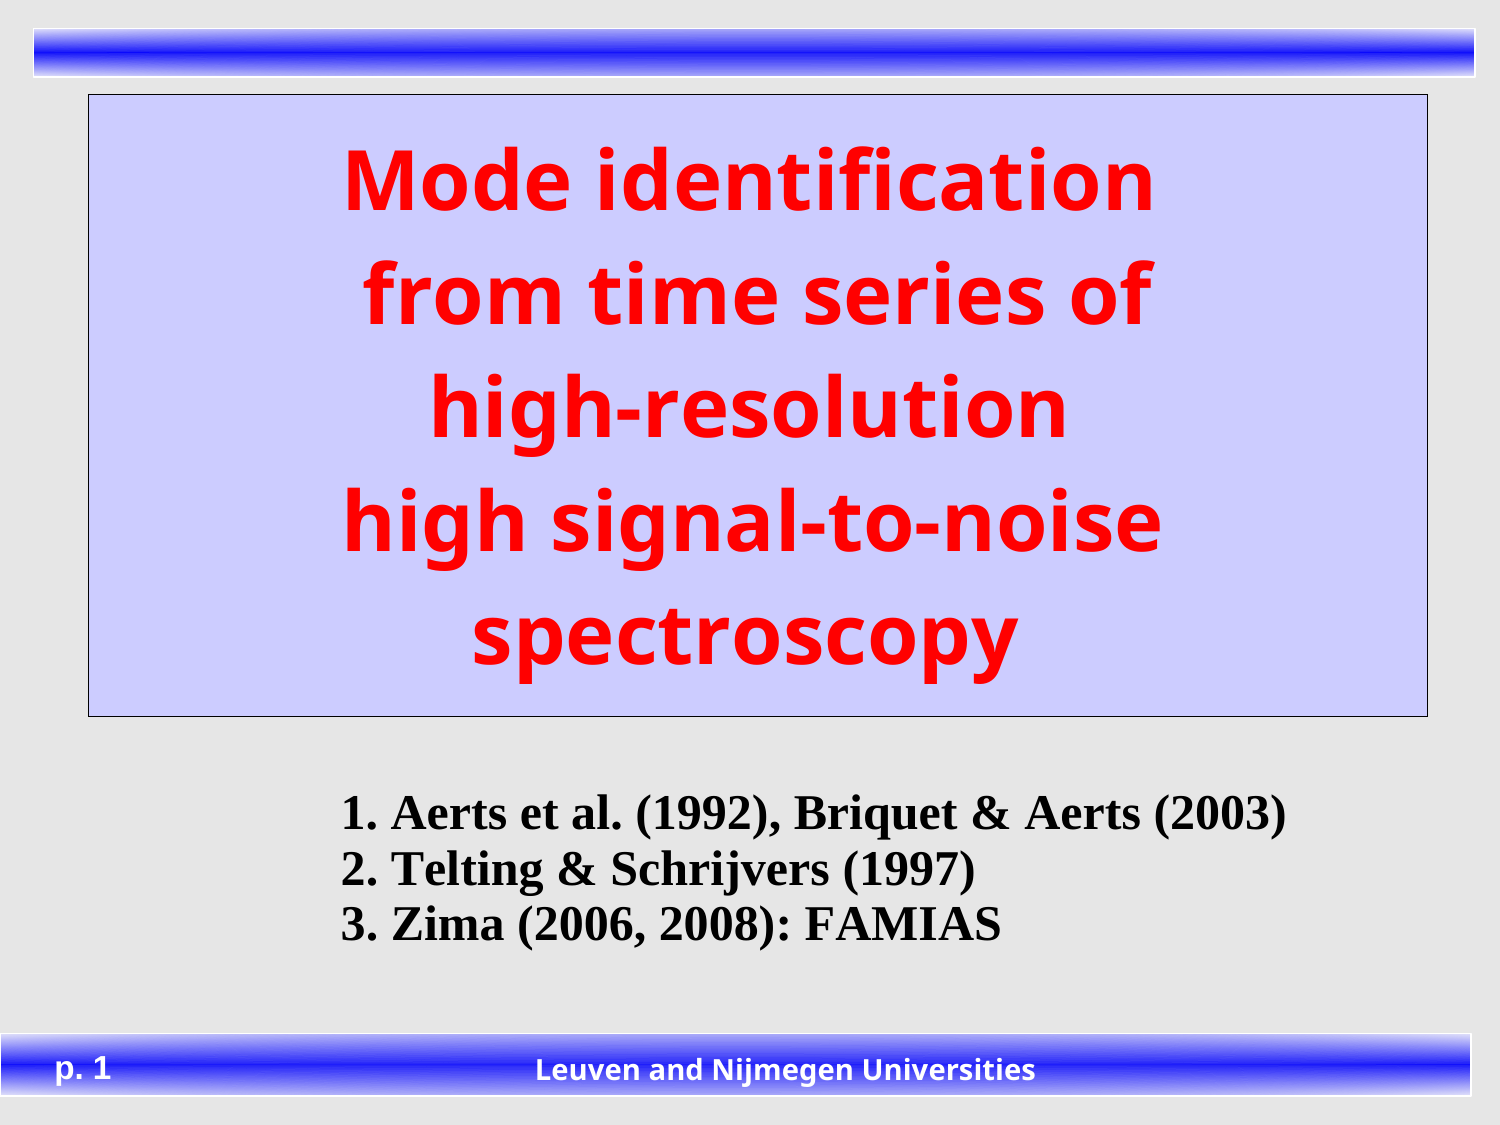

#
Mode identification
 from time series of
 high-resolution
high signal-to-noise
 spectroscopy
 1. Aerts et al. (1992), Briquet & Aerts (2003)
 2. Telting & Schrijvers (1997)
 3. Zima (2006, 2008): FAMIAS